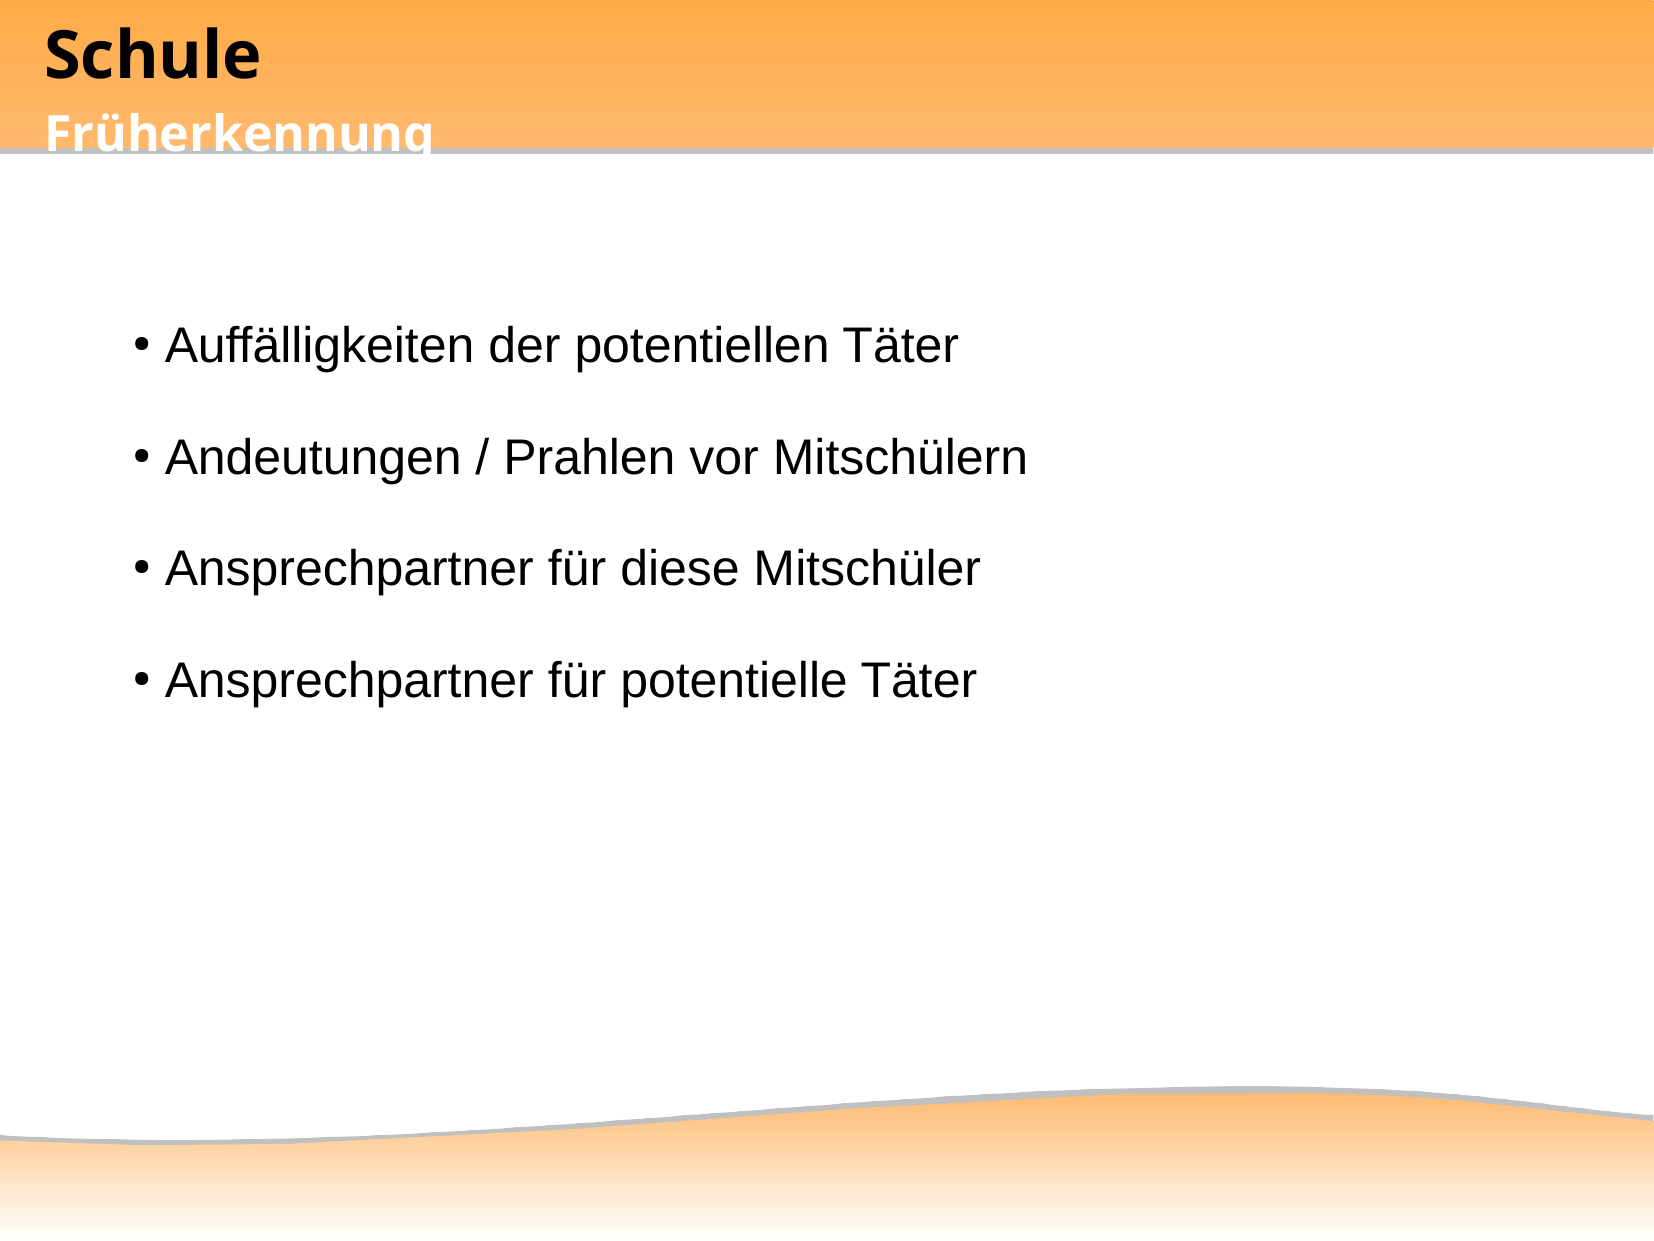

Schule
Früherkennung
 Auffälligkeiten der potentiellen Täter
 Andeutungen / Prahlen vor Mitschülern
 Ansprechpartner für diese Mitschüler
 Ansprechpartner für potentielle Täter